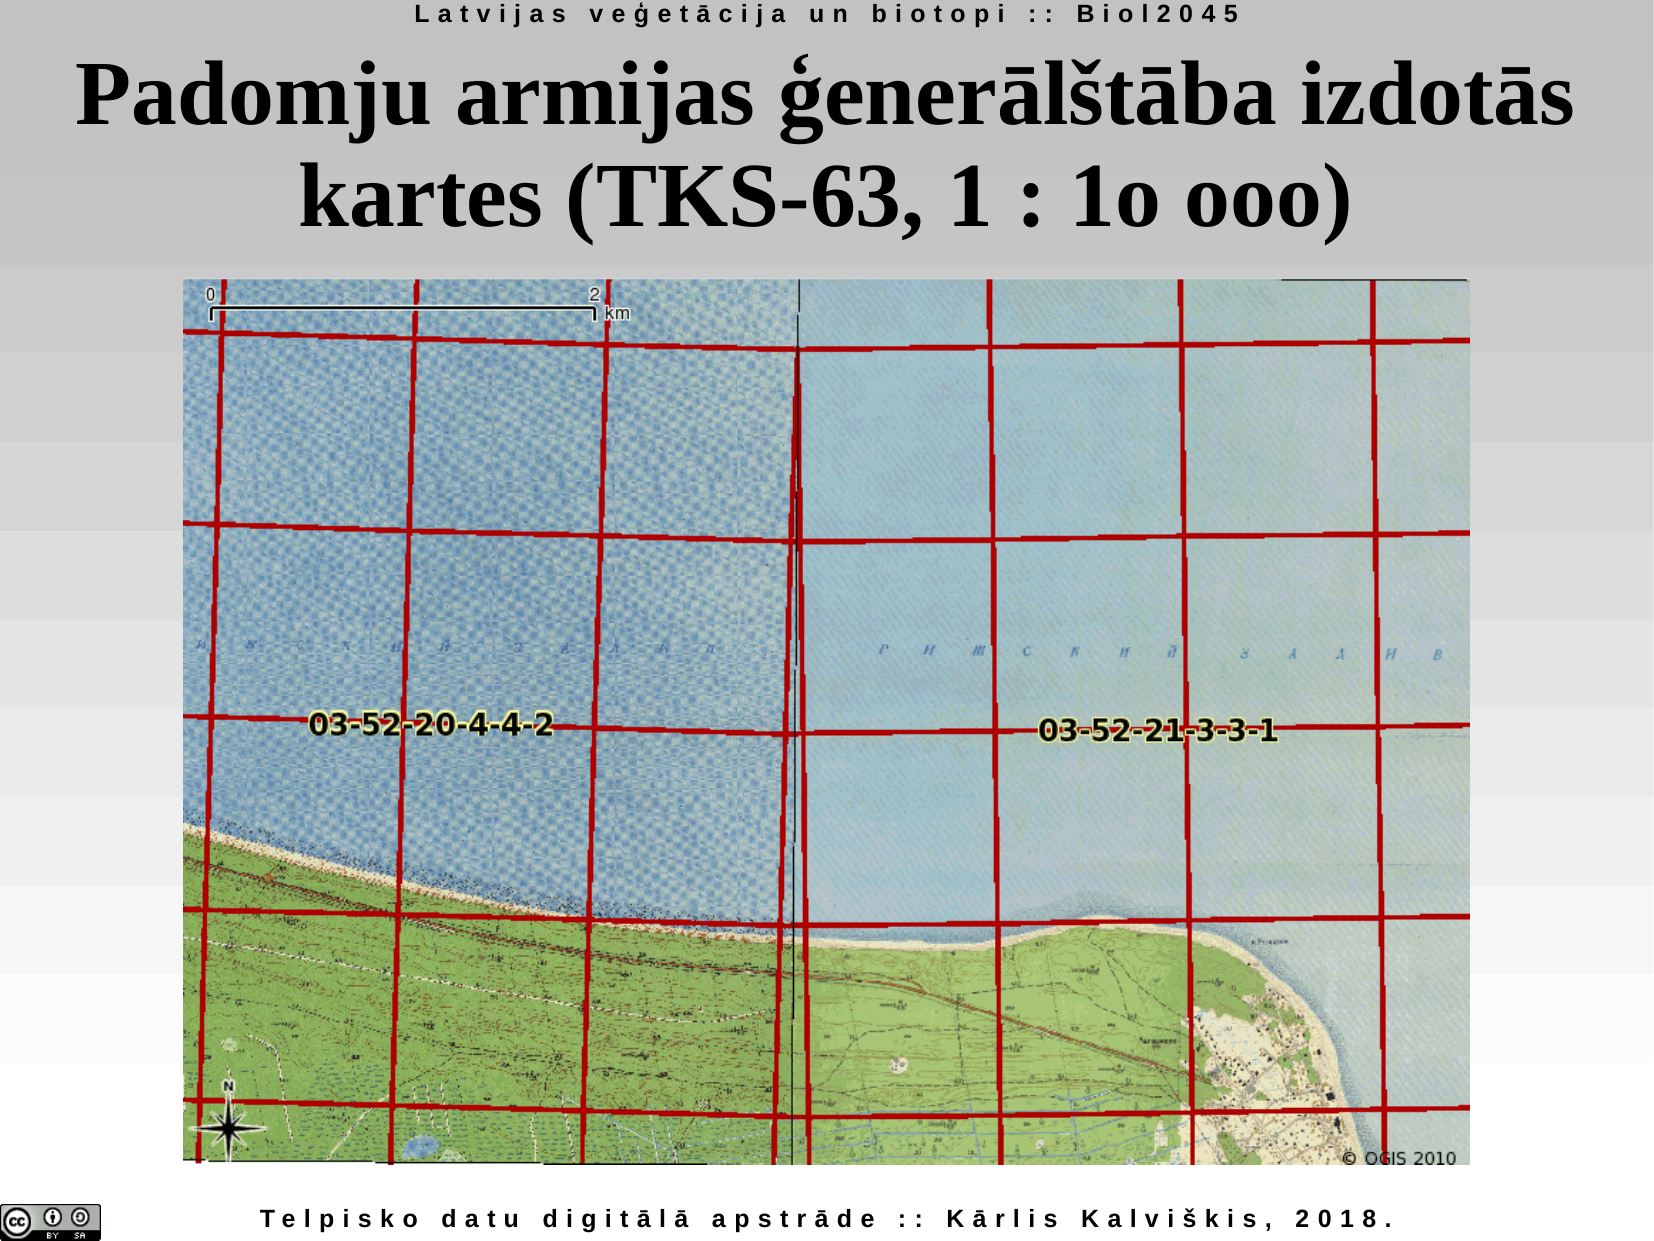

# Padomju armijas ģenerālštāba izdotās kartes (TKS-63, 1 : 1o ooo)